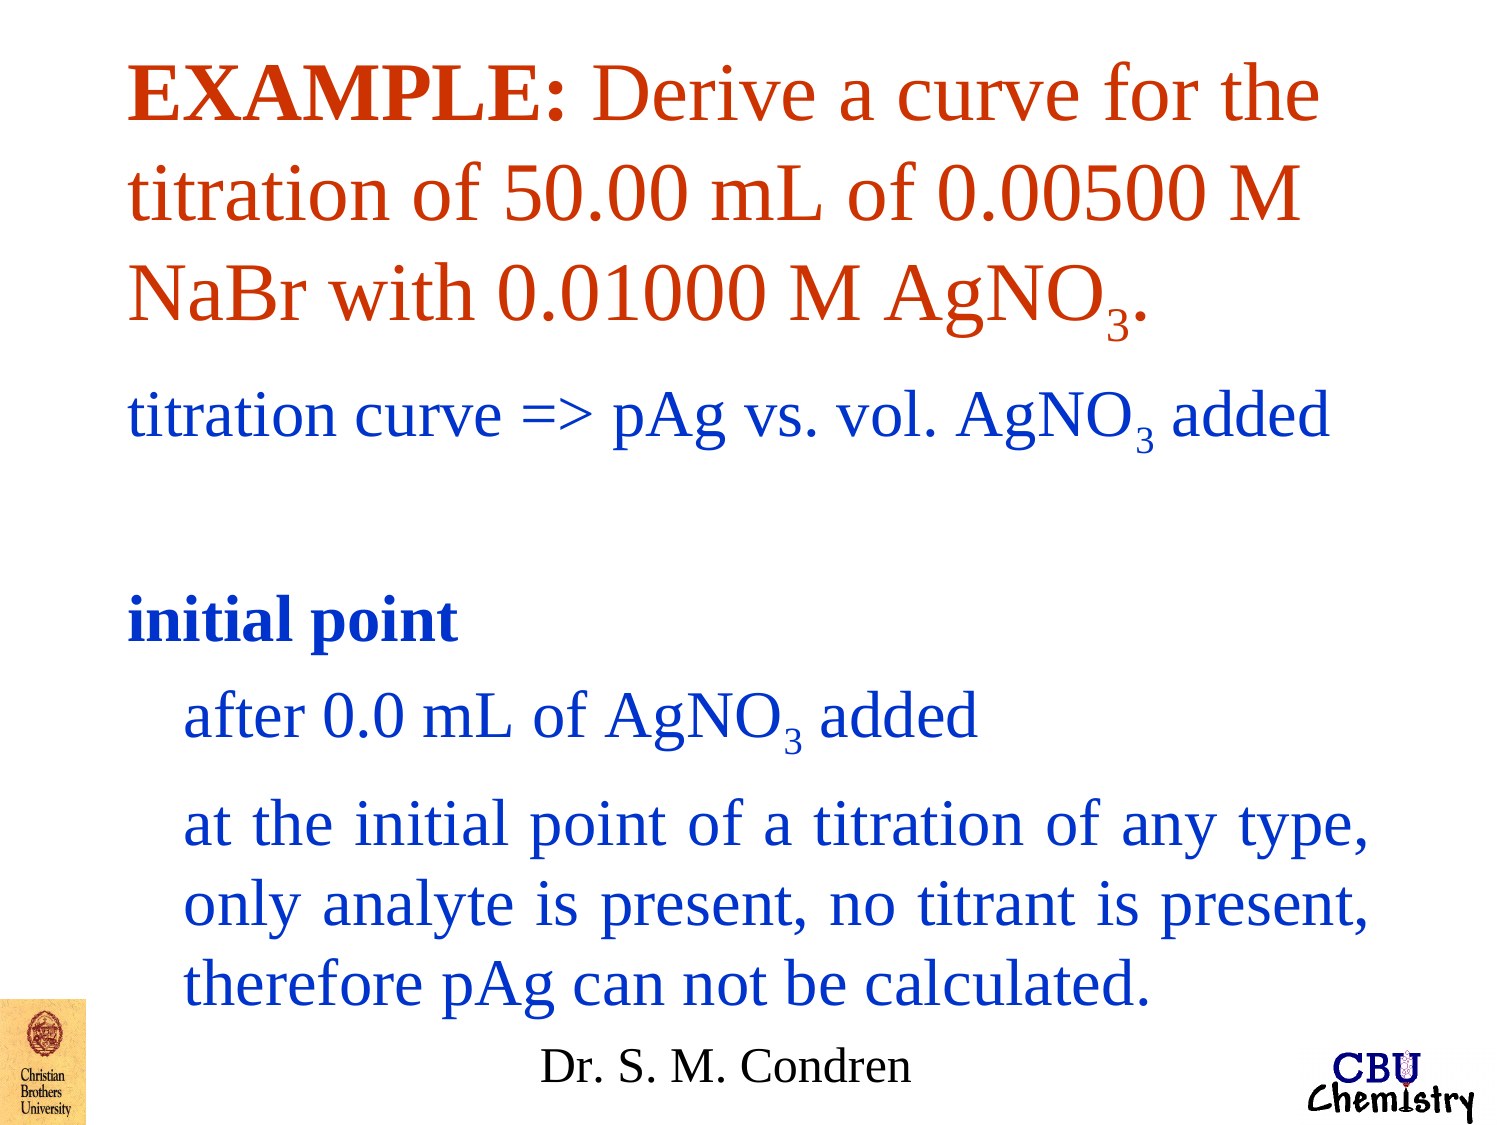

# EXAMPLE: Derive a curve for the titration of 50.00 mL of 0.00500 M NaBr with 0.01000 M AgNO3.
titration curve => pAg vs. vol. AgNO3 added
initial point
	after 0.0 mL of AgNO3 added
	at the initial point of a titration of any type, only analyte is present, no titrant is present, therefore pAg can not be calculated.